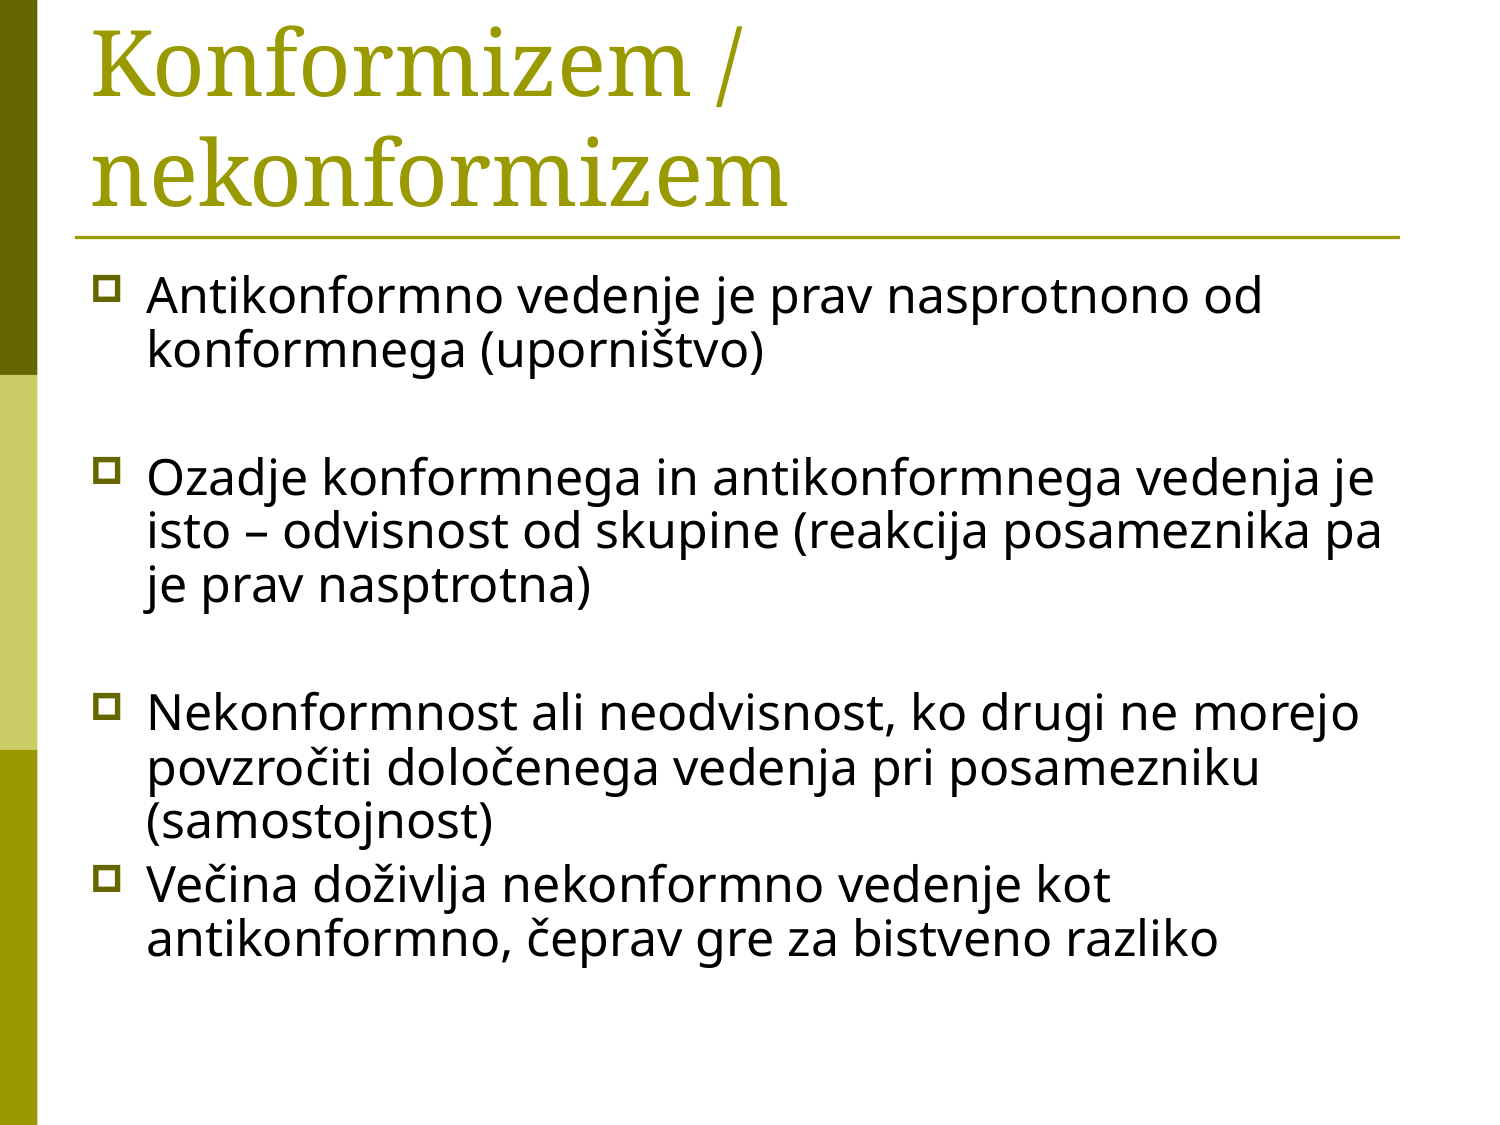

# Konformizem / nekonformizem
Antikonformno vedenje je prav nasprotnono od konformnega (uporništvo)
Ozadje konformnega in antikonformnega vedenja je isto – odvisnost od skupine (reakcija posameznika pa je prav nasptrotna)
Nekonformnost ali neodvisnost, ko drugi ne morejo povzročiti določenega vedenja pri posamezniku (samostojnost)
Večina doživlja nekonformno vedenje kot antikonformno, čeprav gre za bistveno razliko